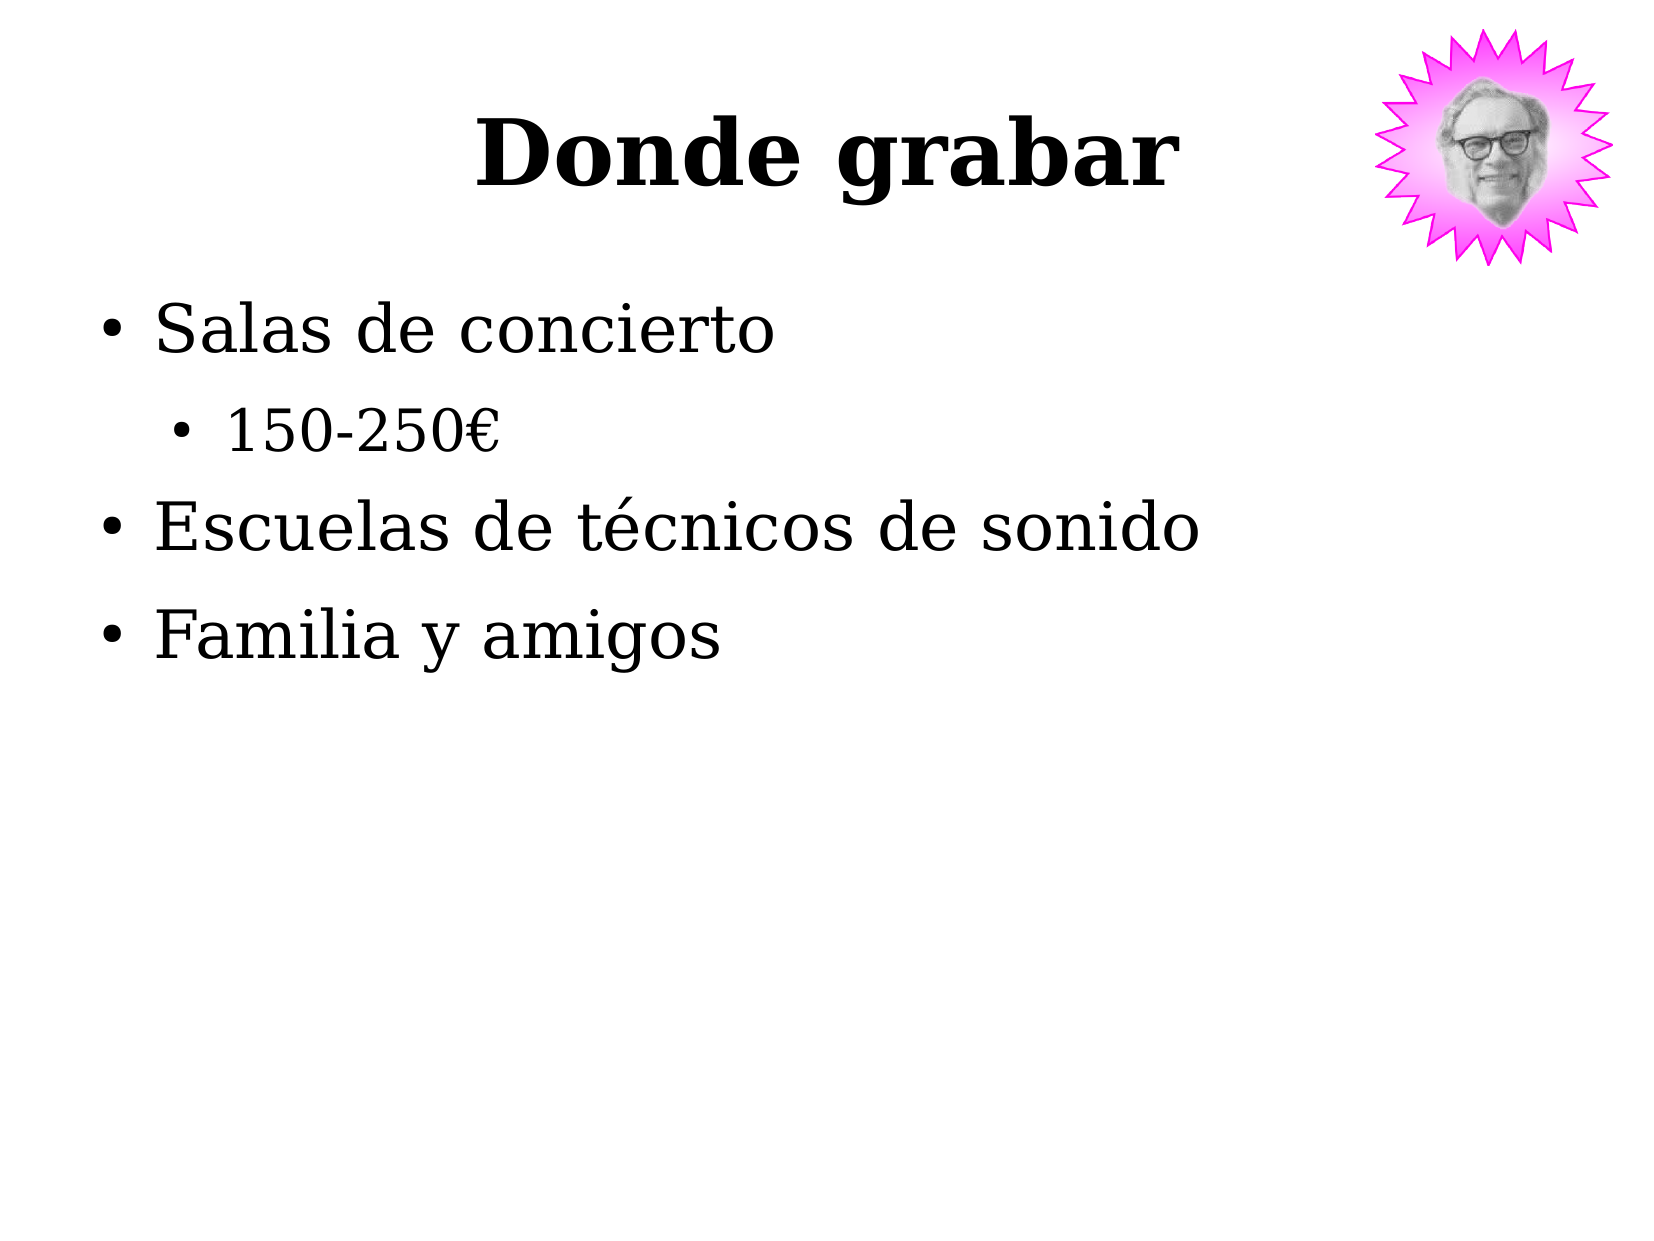

# Donde grabar
Salas de concierto
150-250€
Escuelas de técnicos de sonido
Familia y amigos